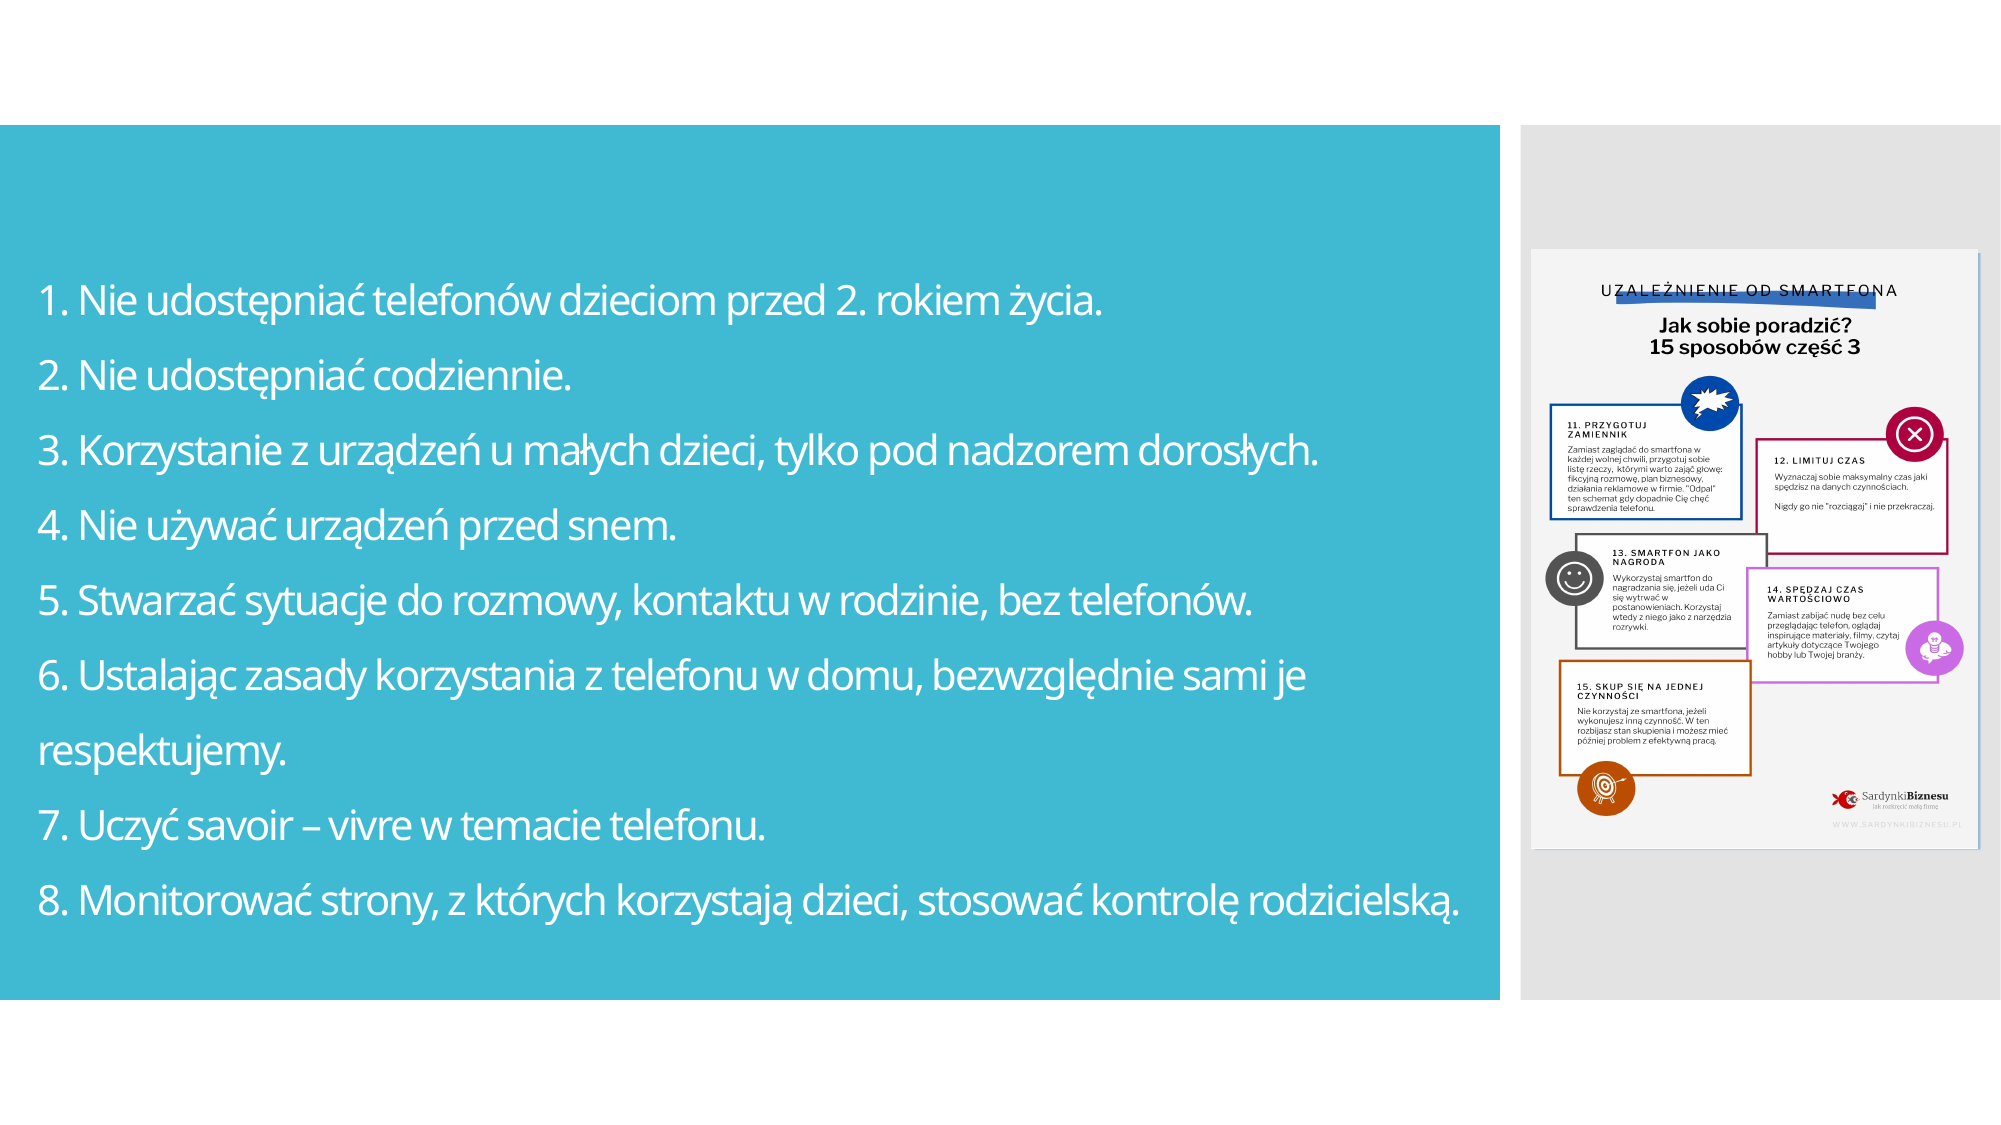

# 1. Nie udostępniać telefonów dzieciom przed 2. rokiem życia.  2. Nie udostępniać codziennie. 3. Korzystanie z urządzeń u małych dzieci, tylko pod nadzorem dorosłych. 4. Nie używać urządzeń przed snem. 5. Stwarzać sytuacje do rozmowy, kontaktu w rodzinie, bez telefonów. 6. Ustalając zasady korzystania z telefonu w domu, bezwzględnie sami je respektujemy. 7. Uczyć savoir – vivre w temacie telefonu. 8. Monitorować strony, z których korzystają dzieci, stosować kontrolę rodzicielską.